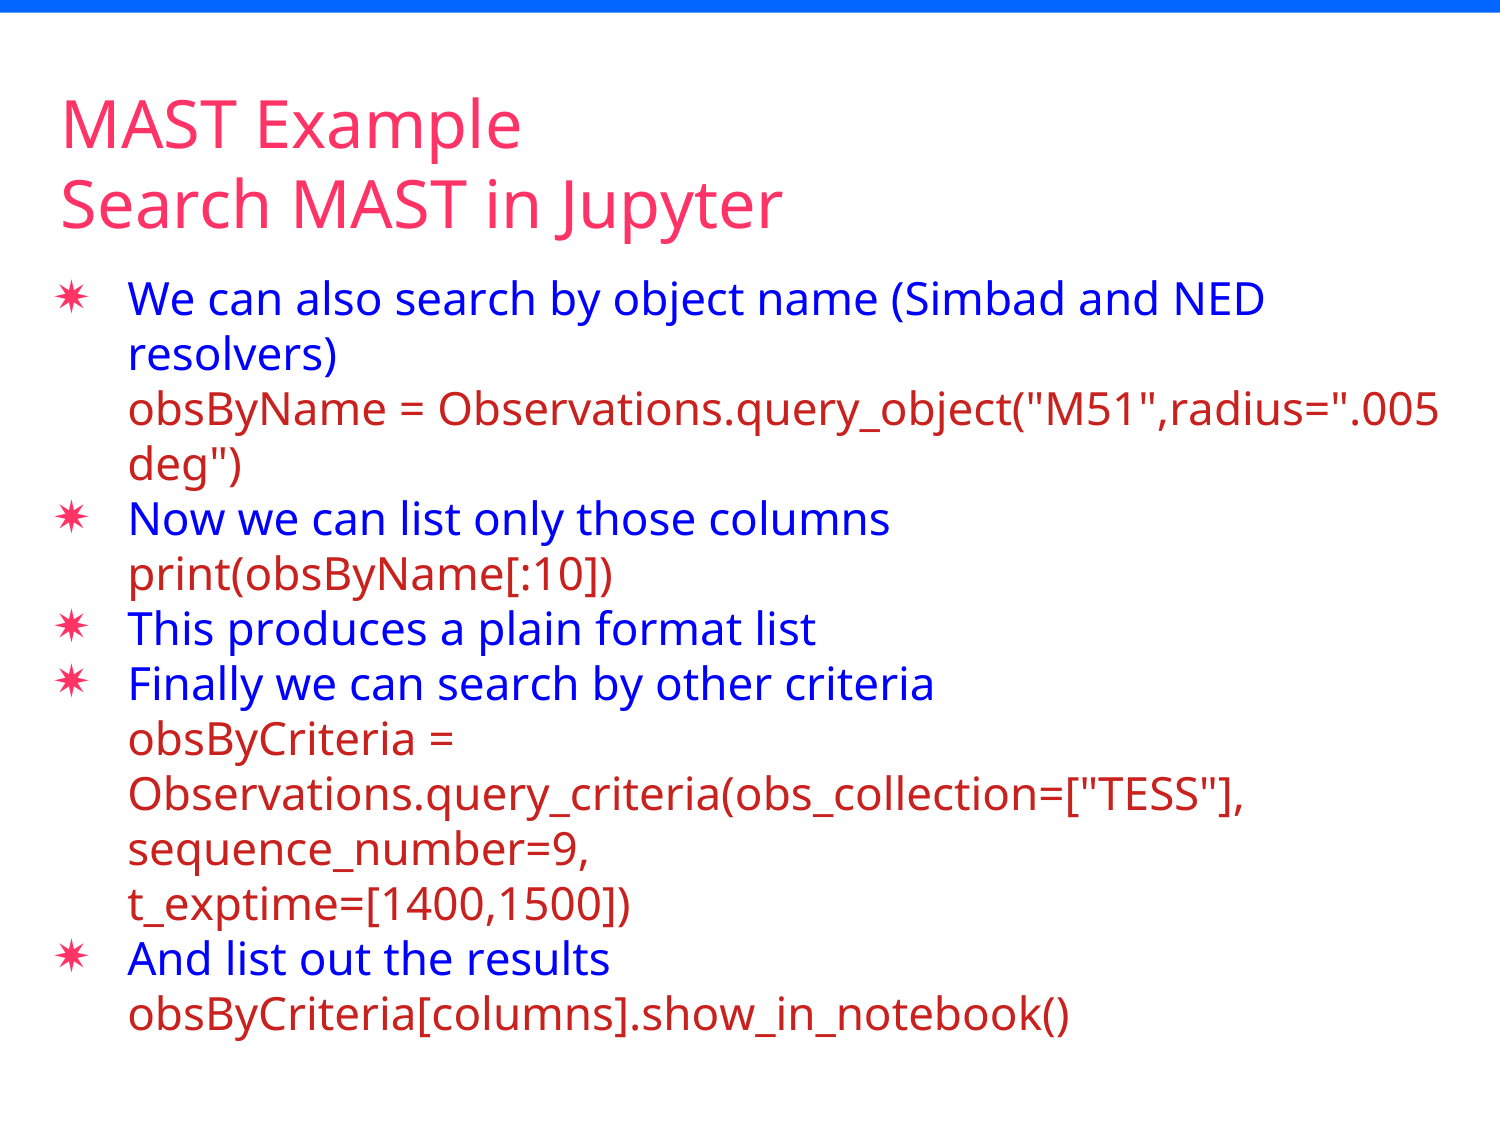

MAST Example
Search MAST in Jupyter
We can also search by object name (Simbad and NED resolvers)
obsByName = Observations.query_object("M51",radius=".005 deg")
Now we can list only those columns
print(obsByName[:10])
This produces a plain format list
Finally we can search by other criteria
obsByCriteria = Observations.query_criteria(obs_collection=["TESS"], sequence_number=9, t_exptime=[1400,1500])
And list out the results
obsByCriteria[columns].show_in_notebook()
19